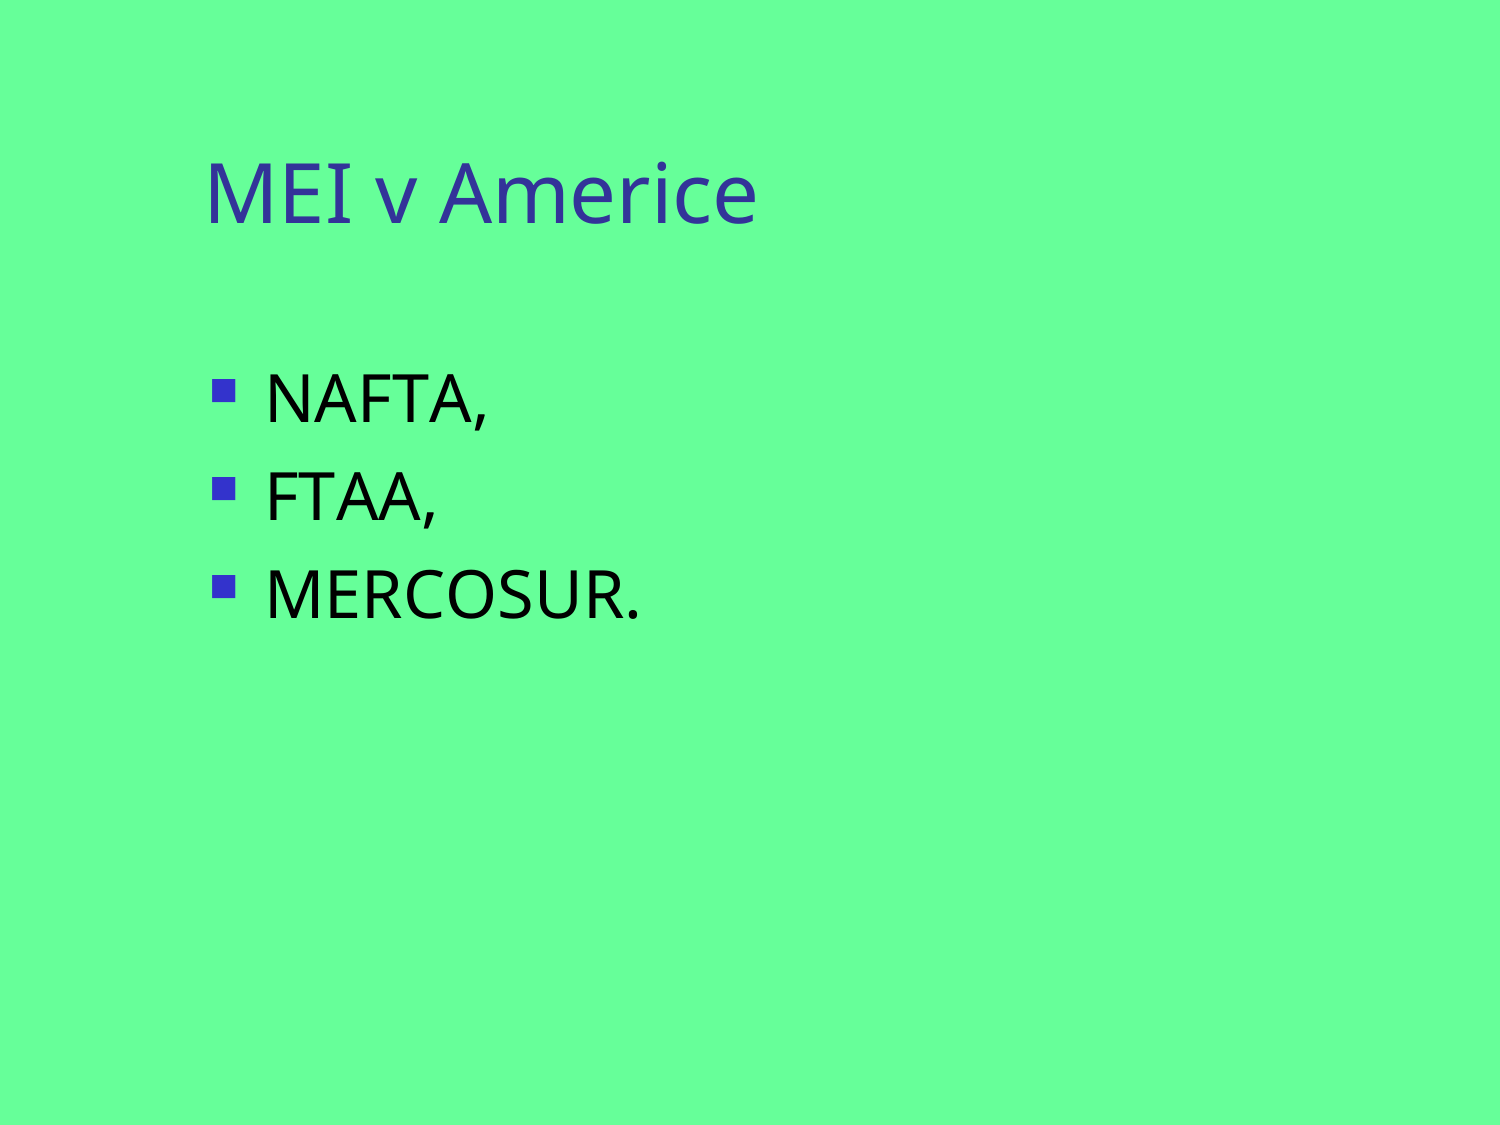

# MEI v Americe
NAFTA,
FTAA,
MERCOSUR.